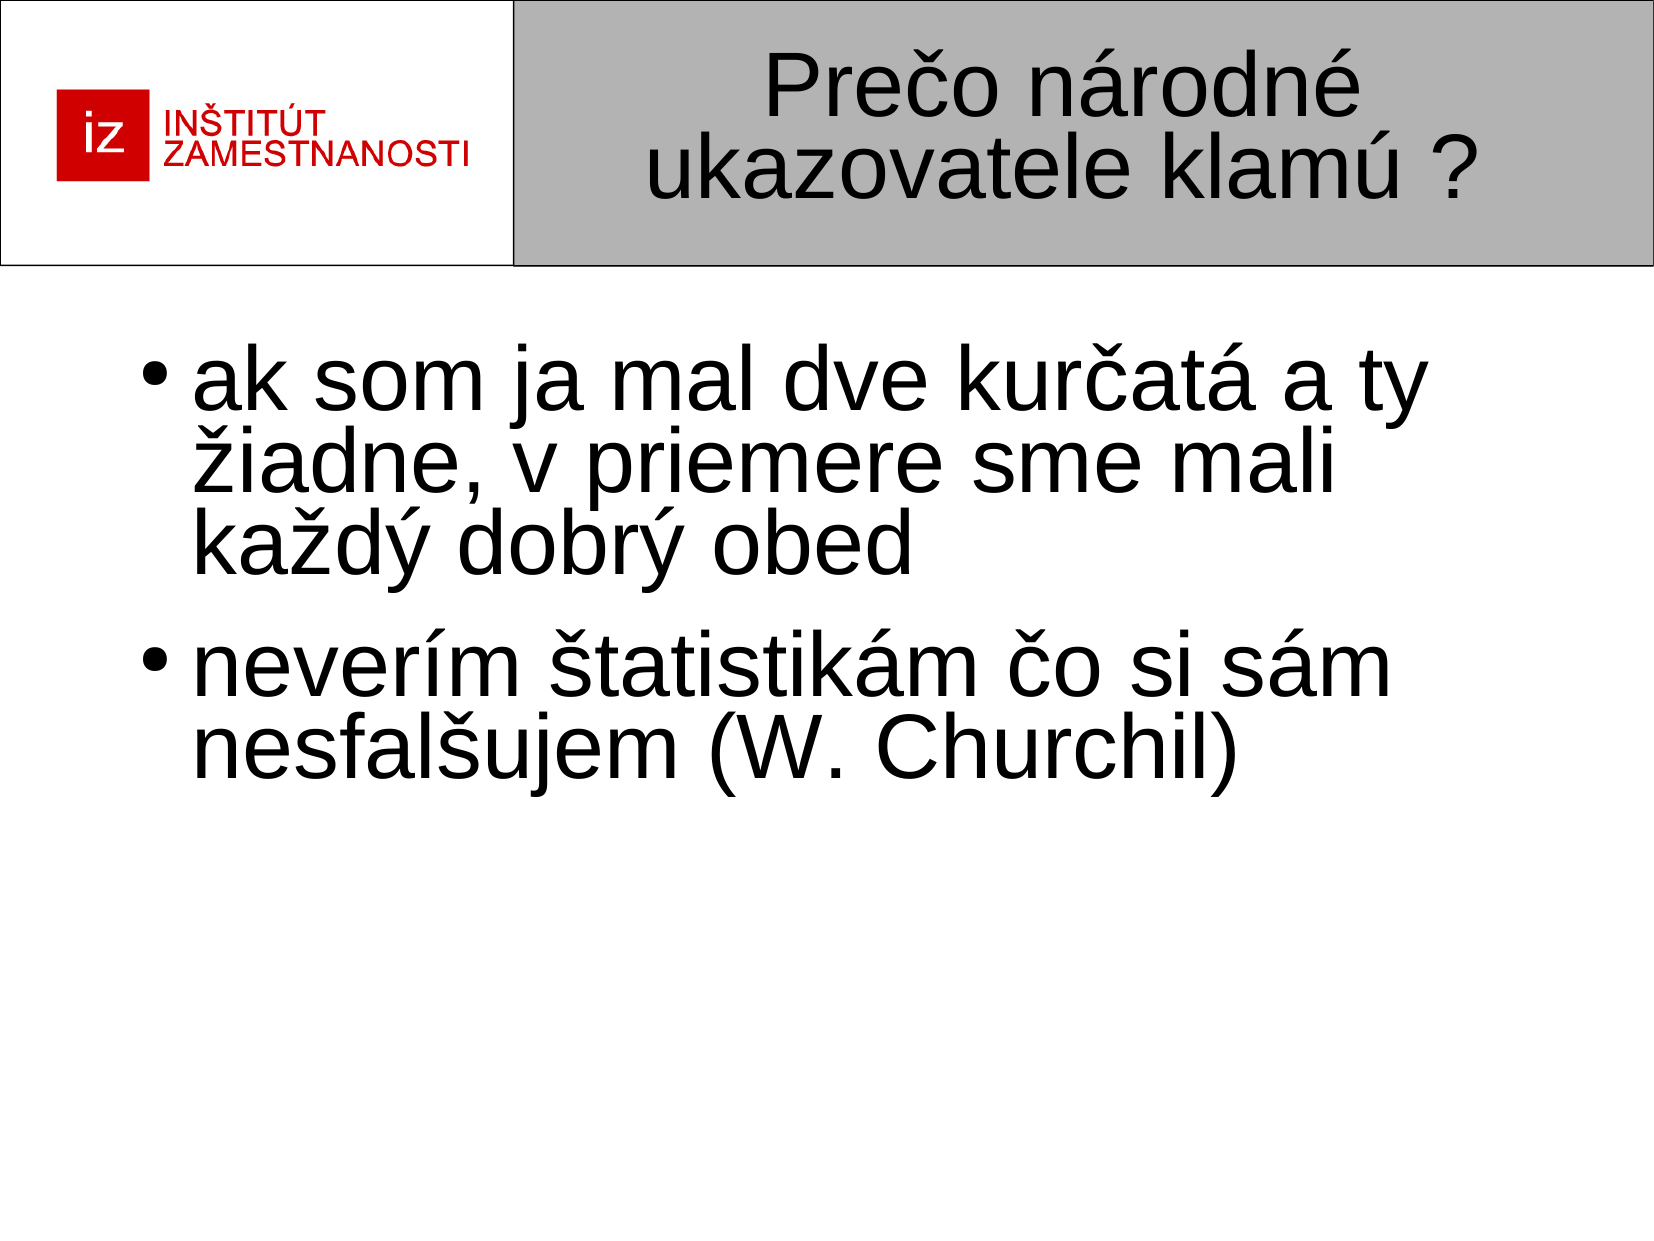

# Prečo národné ukazovatele klamú ?
ak som ja mal dve kurčatá a ty žiadne, v priemere sme mali každý dobrý obed
neverím štatistikám čo si sám nesfalšujem (W. Churchil)